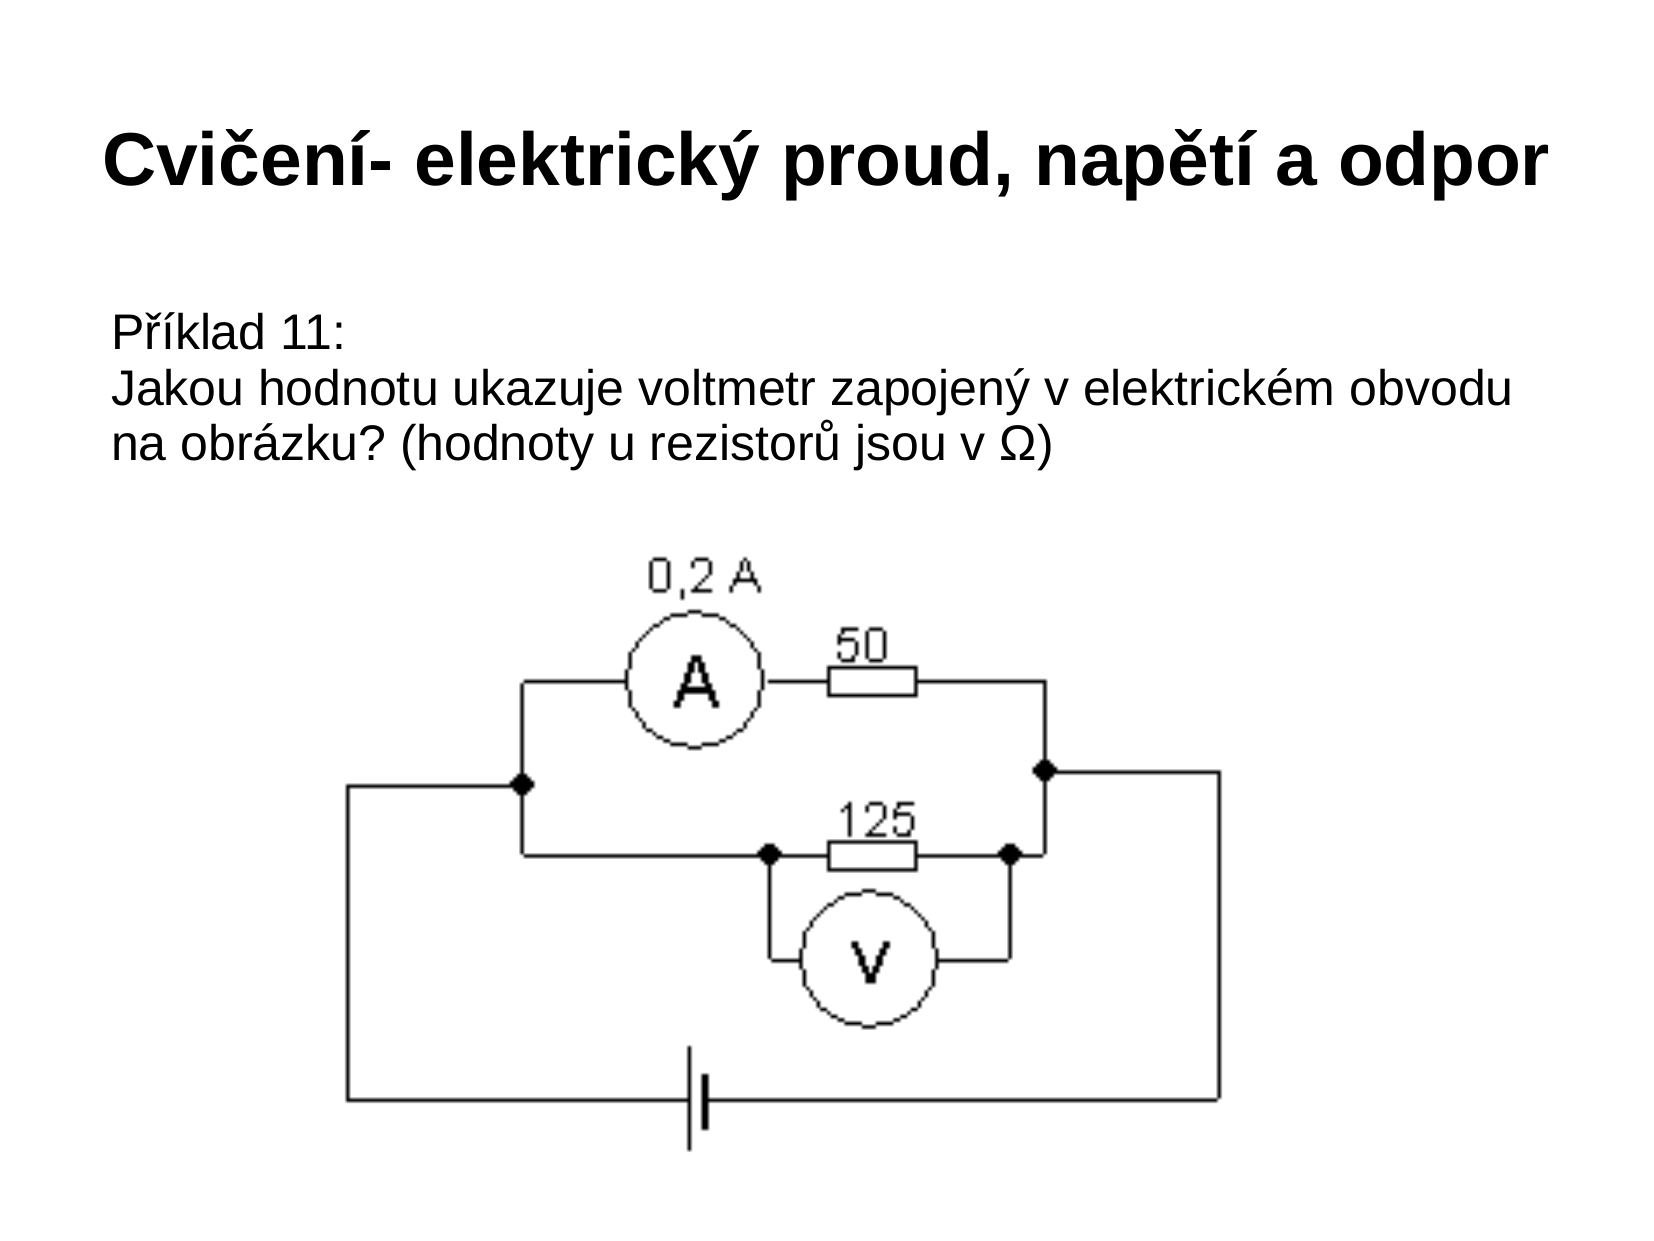

# Cvičení- elektrický proud, napětí a odpor
Příklad 11:
Jakou hodnotu ukazuje voltmetr zapojený v elektrickém obvodu
na obrázku? (hodnoty u rezistorů jsou v Ω)